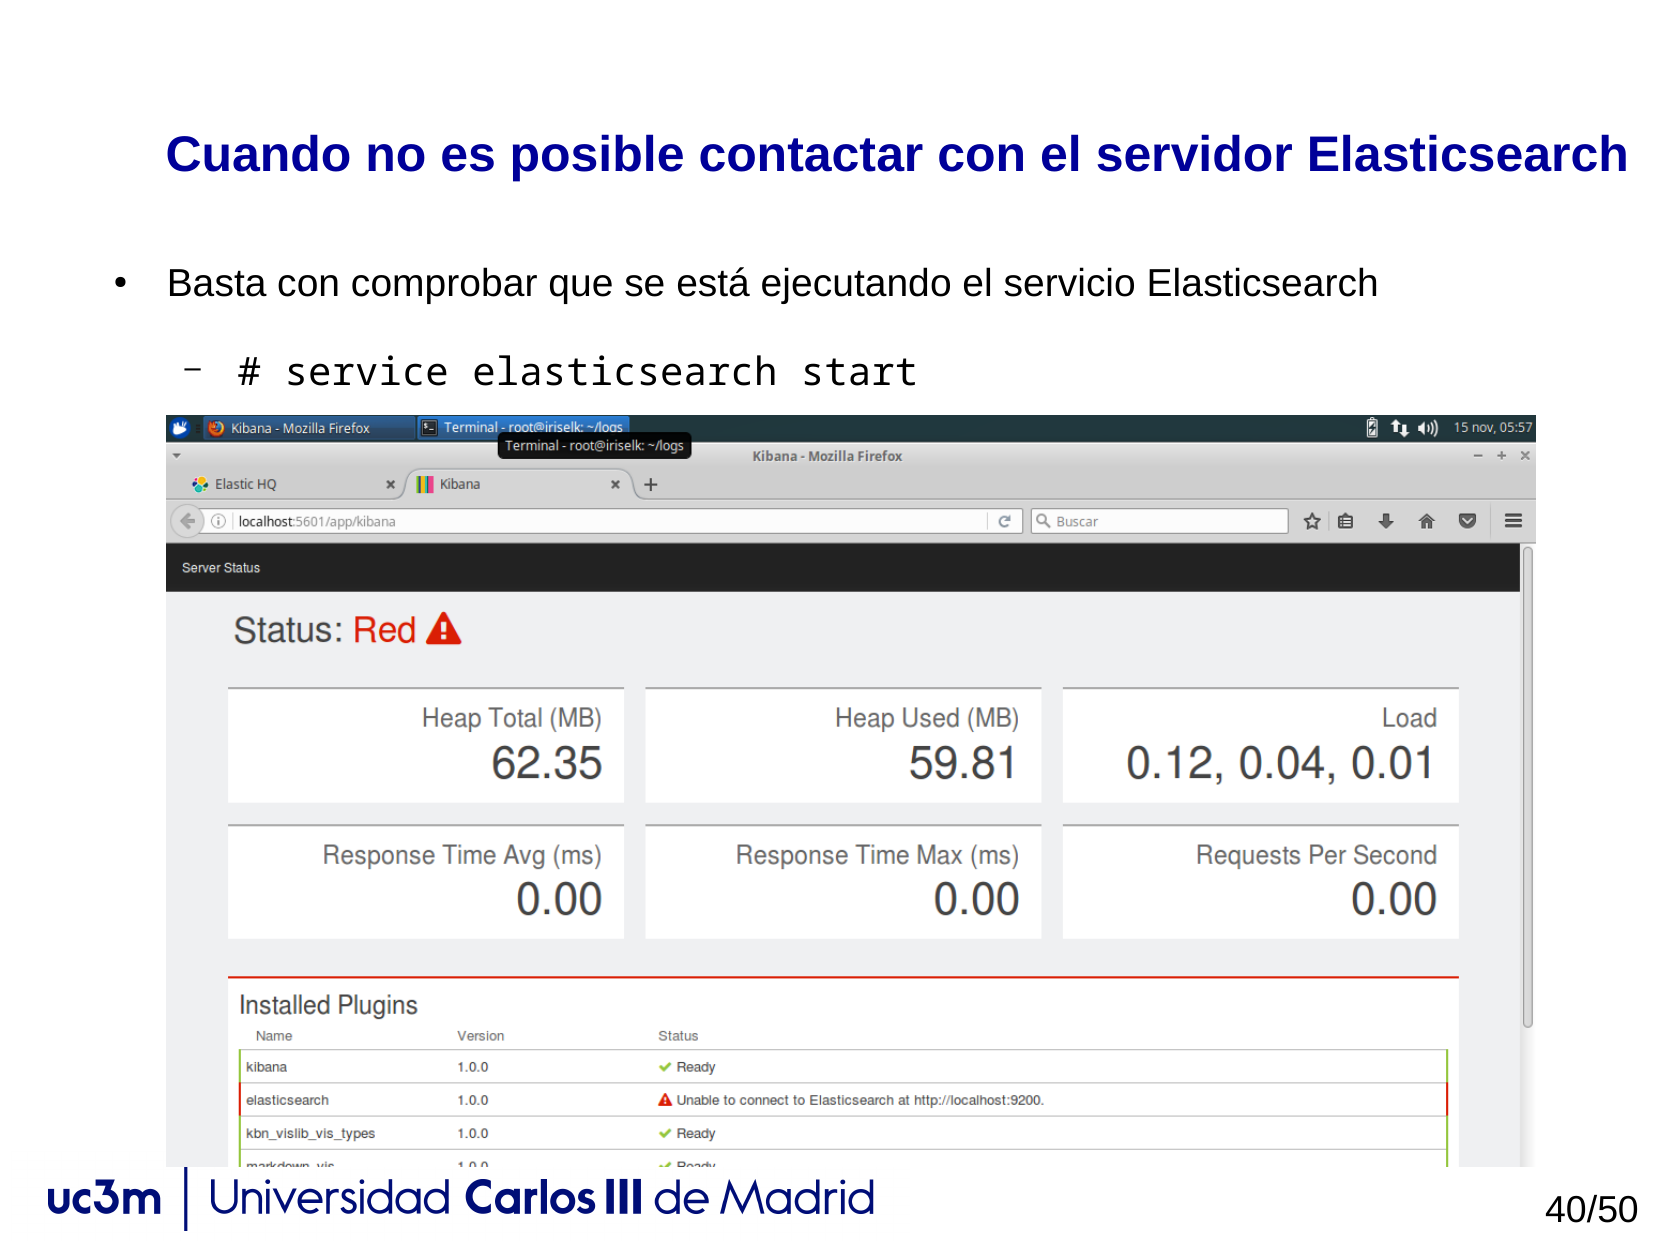

# Cuando no es posible contactar con el servidor Elasticsearch
Basta con comprobar que se está ejecutando el servicio Elasticsearch
# service elasticsearch start